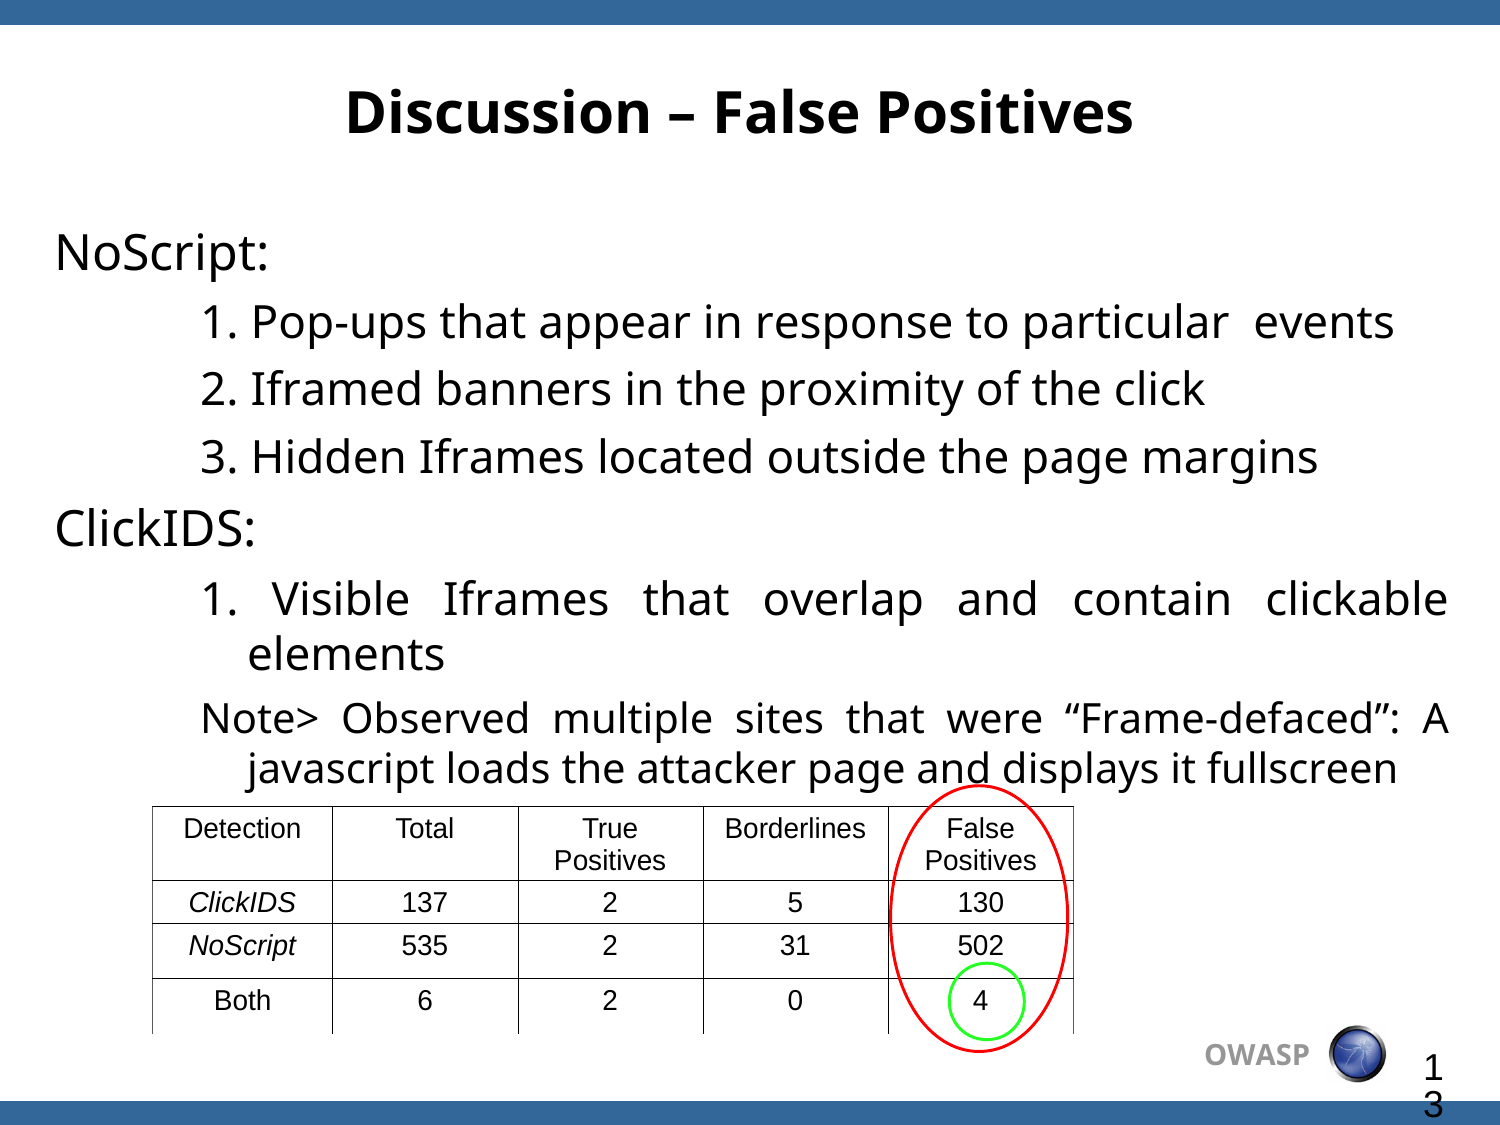

# Discussion – False Positives
NoScript:
1. Pop-ups that appear in response to particular events
2. Iframed banners in the proximity of the click
3. Hidden Iframes located outside the page margins
ClickIDS:
1. Visible Iframes that overlap and contain clickable elements
Note> Observed multiple sites that were “Frame-defaced”: A javascript loads the attacker page and displays it fullscreen
13